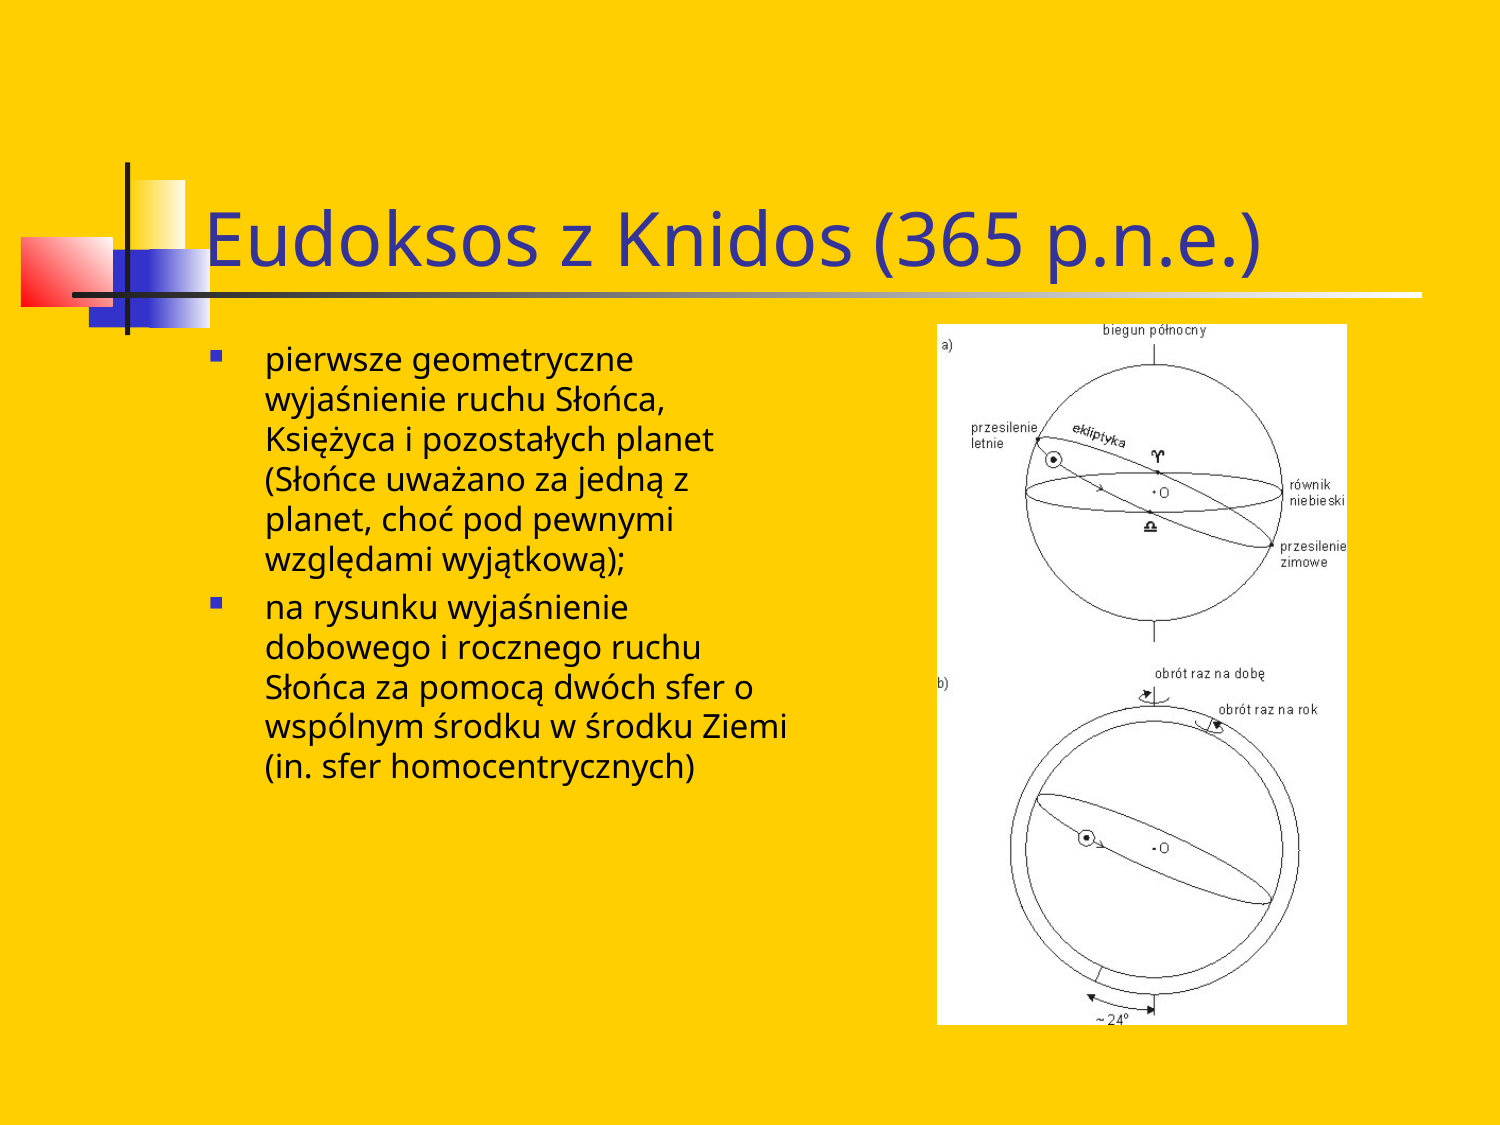

# Eudoksos z Knidos (365 p.n.e.)
pierwsze geometryczne wyjaśnienie ruchu Słońca, Księżyca i pozostałych planet (Słońce uważano za jedną z planet, choć pod pewnymi względami wyjątkową);
na rysunku wyjaśnienie dobowego i rocznego ruchu Słońca za pomocą dwóch sfer o wspólnym środku w środku Ziemi (in. sfer homocentrycznych)